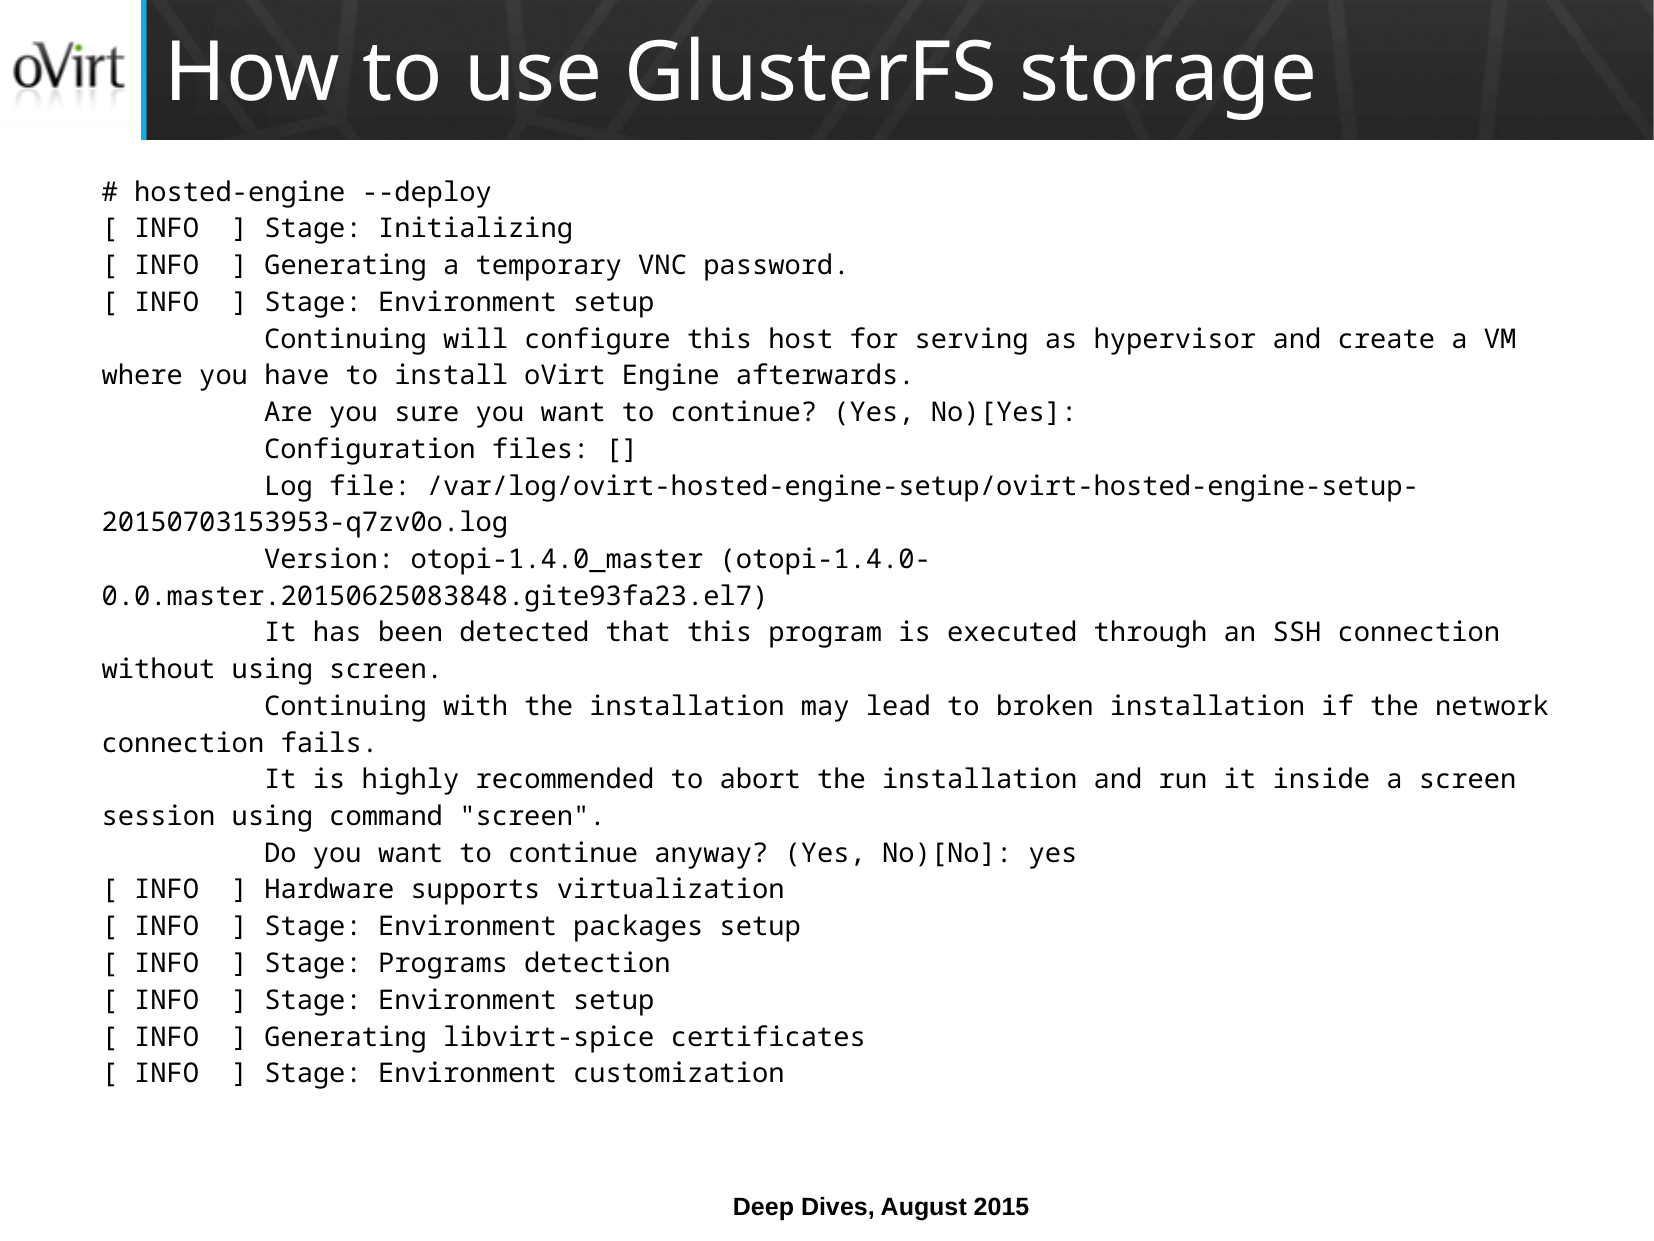

# How to use GlusterFS storage
# hosted-engine --deploy
[ INFO ] Stage: Initializing
[ INFO ] Generating a temporary VNC password.
[ INFO ] Stage: Environment setup
 Continuing will configure this host for serving as hypervisor and create a VM where you have to install oVirt Engine afterwards.
 Are you sure you want to continue? (Yes, No)[Yes]:
 Configuration files: []
 Log file: /var/log/ovirt-hosted-engine-setup/ovirt-hosted-engine-setup-20150703153953-q7zv0o.log
 Version: otopi-1.4.0_master (otopi-1.4.0-0.0.master.20150625083848.gite93fa23.el7)
 It has been detected that this program is executed through an SSH connection without using screen.
 Continuing with the installation may lead to broken installation if the network connection fails.
 It is highly recommended to abort the installation and run it inside a screen session using command "screen".
 Do you want to continue anyway? (Yes, No)[No]: yes
[ INFO ] Hardware supports virtualization
[ INFO ] Stage: Environment packages setup
[ INFO ] Stage: Programs detection
[ INFO ] Stage: Environment setup
[ INFO ] Generating libvirt-spice certificates
[ INFO ] Stage: Environment customization